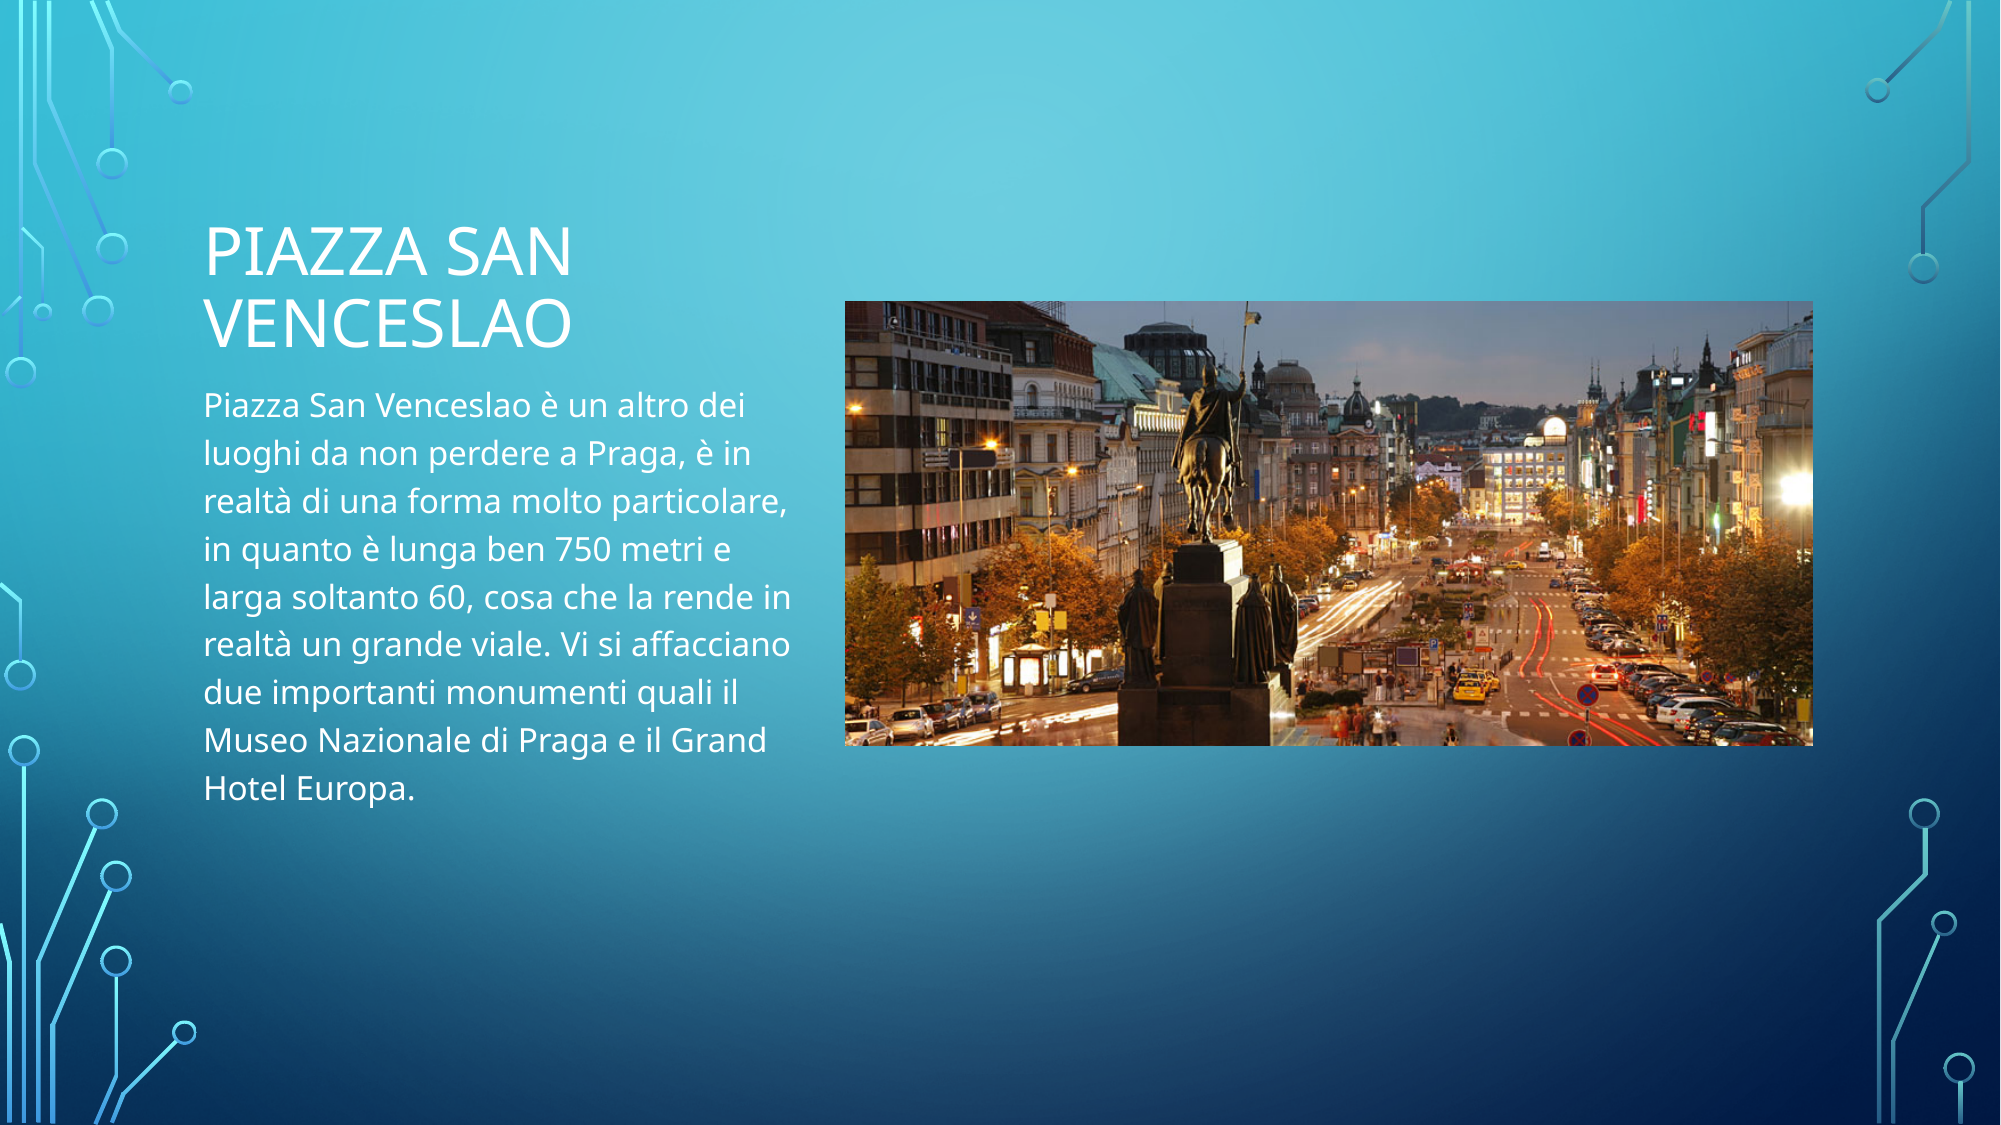

# Piazza san venceslao
Piazza San Venceslao è un altro dei luoghi da non perdere a Praga, è in realtà di una forma molto particolare, in quanto è lunga ben 750 metri e larga soltanto 60, cosa che la rende in realtà un grande viale. Vi si affacciano due importanti monumenti quali il Museo Nazionale di Praga e il Grand Hotel Europa.